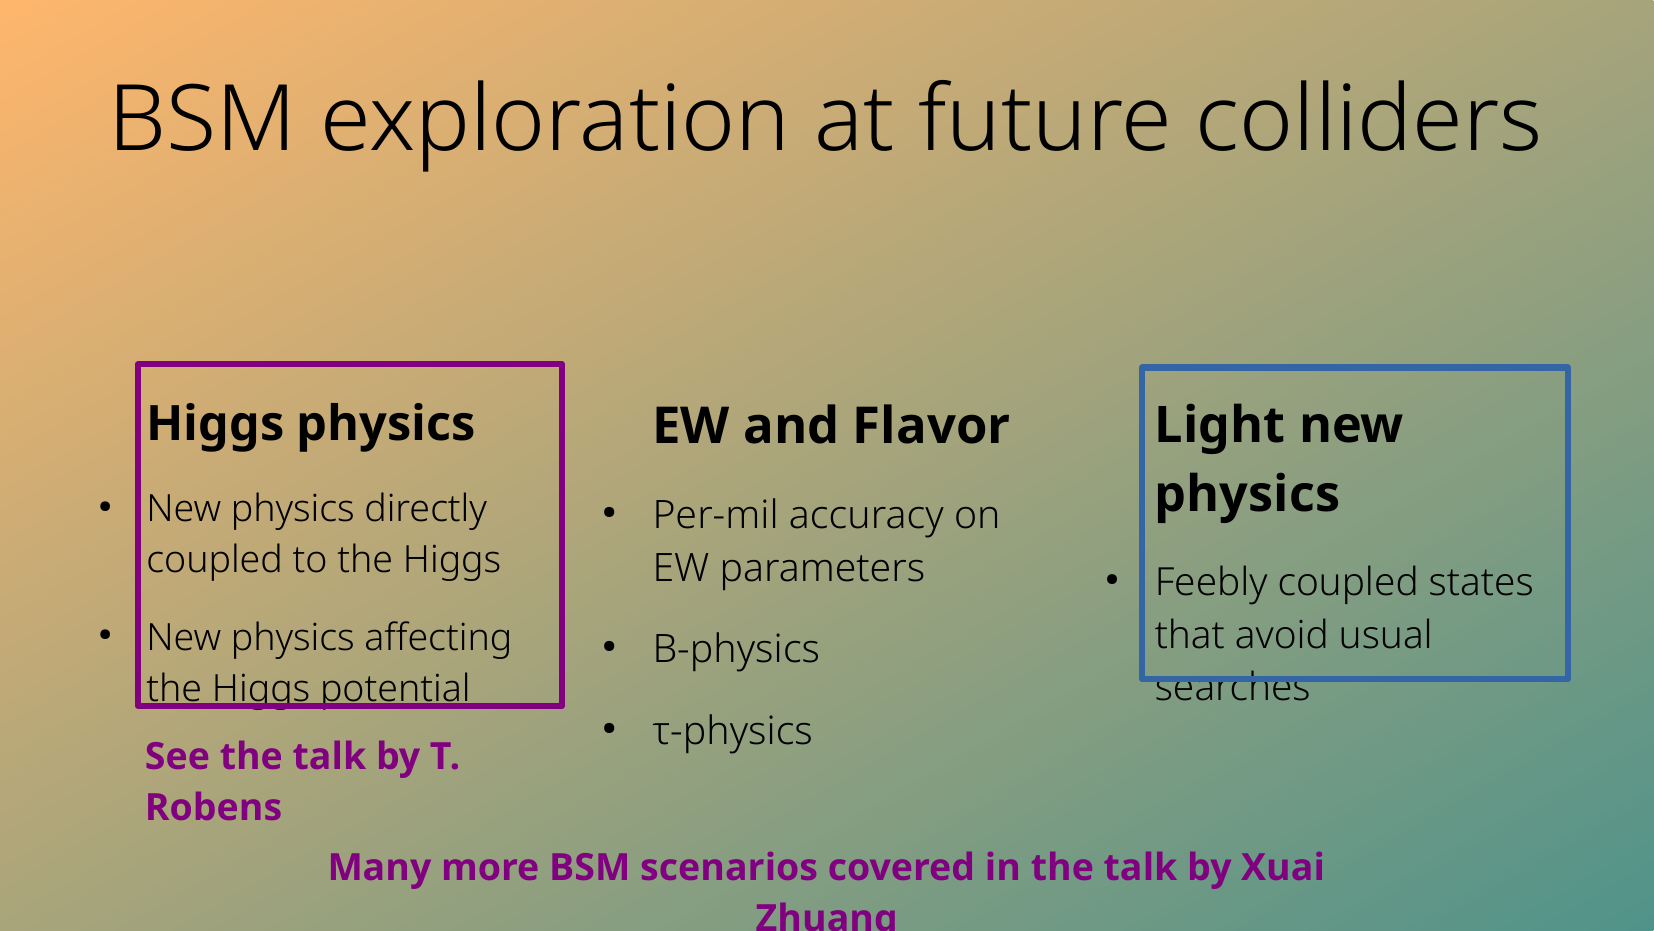

# BSM exploration at future colliders
Higgs physics
New physics directly coupled to the Higgs
New physics affecting the Higgs potential
EW and Flavor
Per-mil accuracy on EW parameters
B-physics
τ-physics
Light new physics
Feebly coupled states that avoid usual searches
See the talk by T. Robens
Many more BSM scenarios covered in the talk by Xuai Zhuang